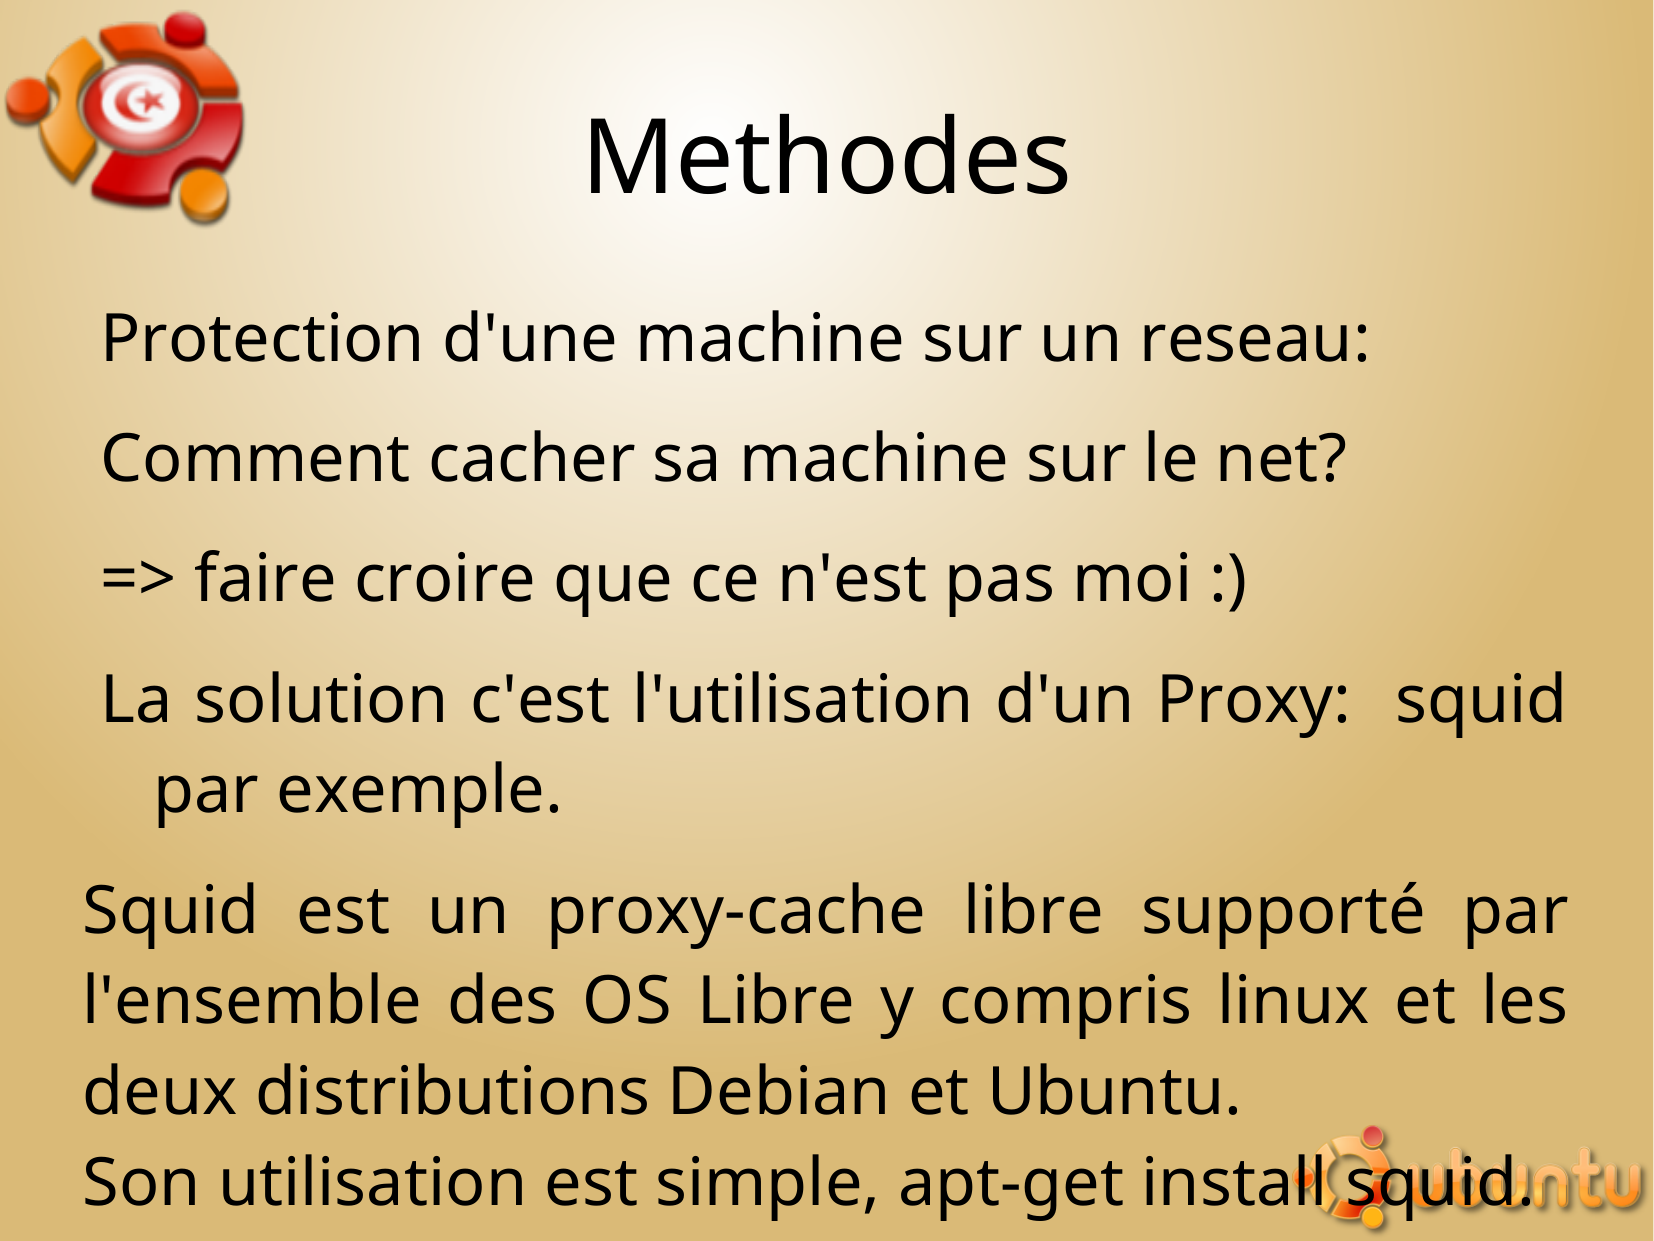

# Methodes
Protection d'une machine sur un reseau:
Comment cacher sa machine sur le net?
=> faire croire que ce n'est pas moi :)
La solution c'est l'utilisation d'un Proxy: squid par exemple.
Squid est un proxy-cache libre supporté par l'ensemble des OS Libre y compris linux et les deux distributions Debian et Ubuntu.
Son utilisation est simple, apt-get install squid.
L'installation impose l'installation des packages suivants: logcheck-database resolvconf squid-cgi squidclient winbind (6,3 mo).